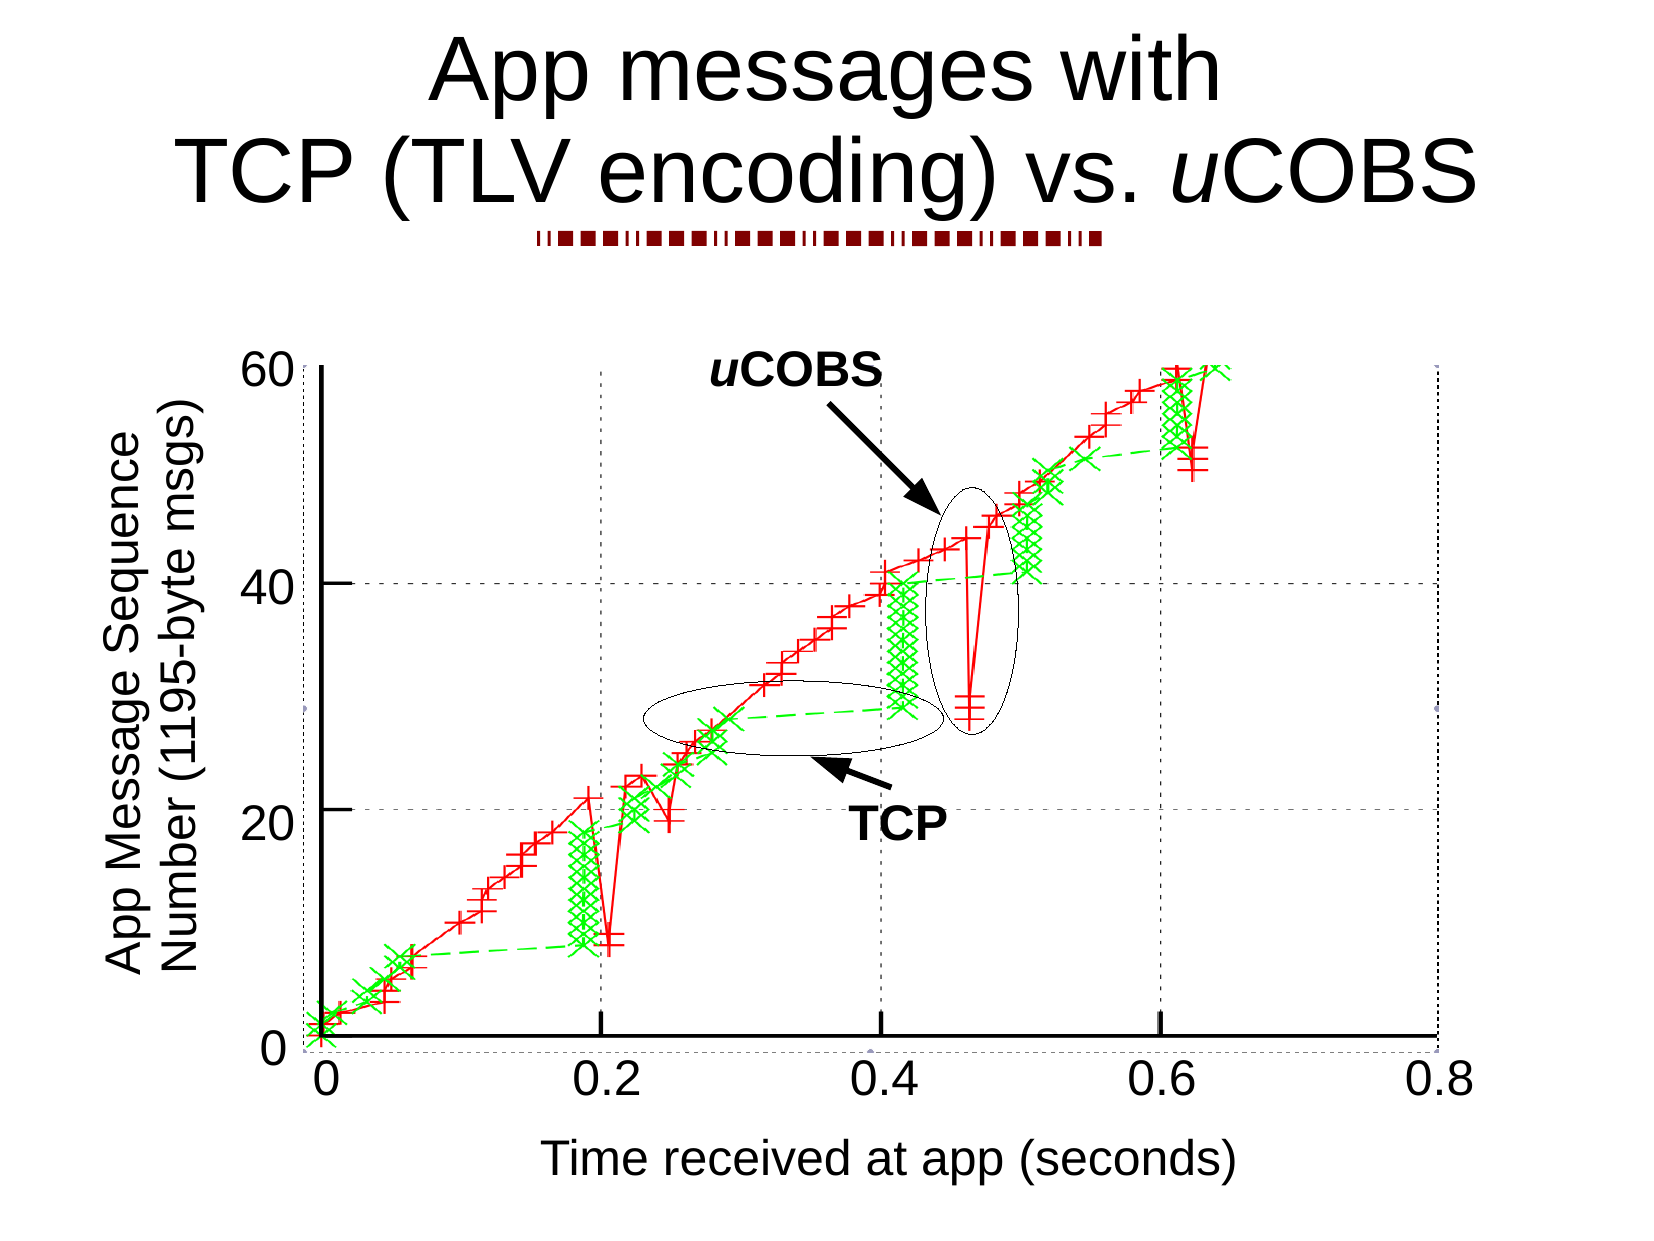

# App messages with TCP (TLV encoding) vs. uCOBS
60
uCOBS
40
App Message Sequence Number (1195-byte msgs)
TCP
20
0
0
0.2
0.4
0.6
0.8
Time received at app (seconds)